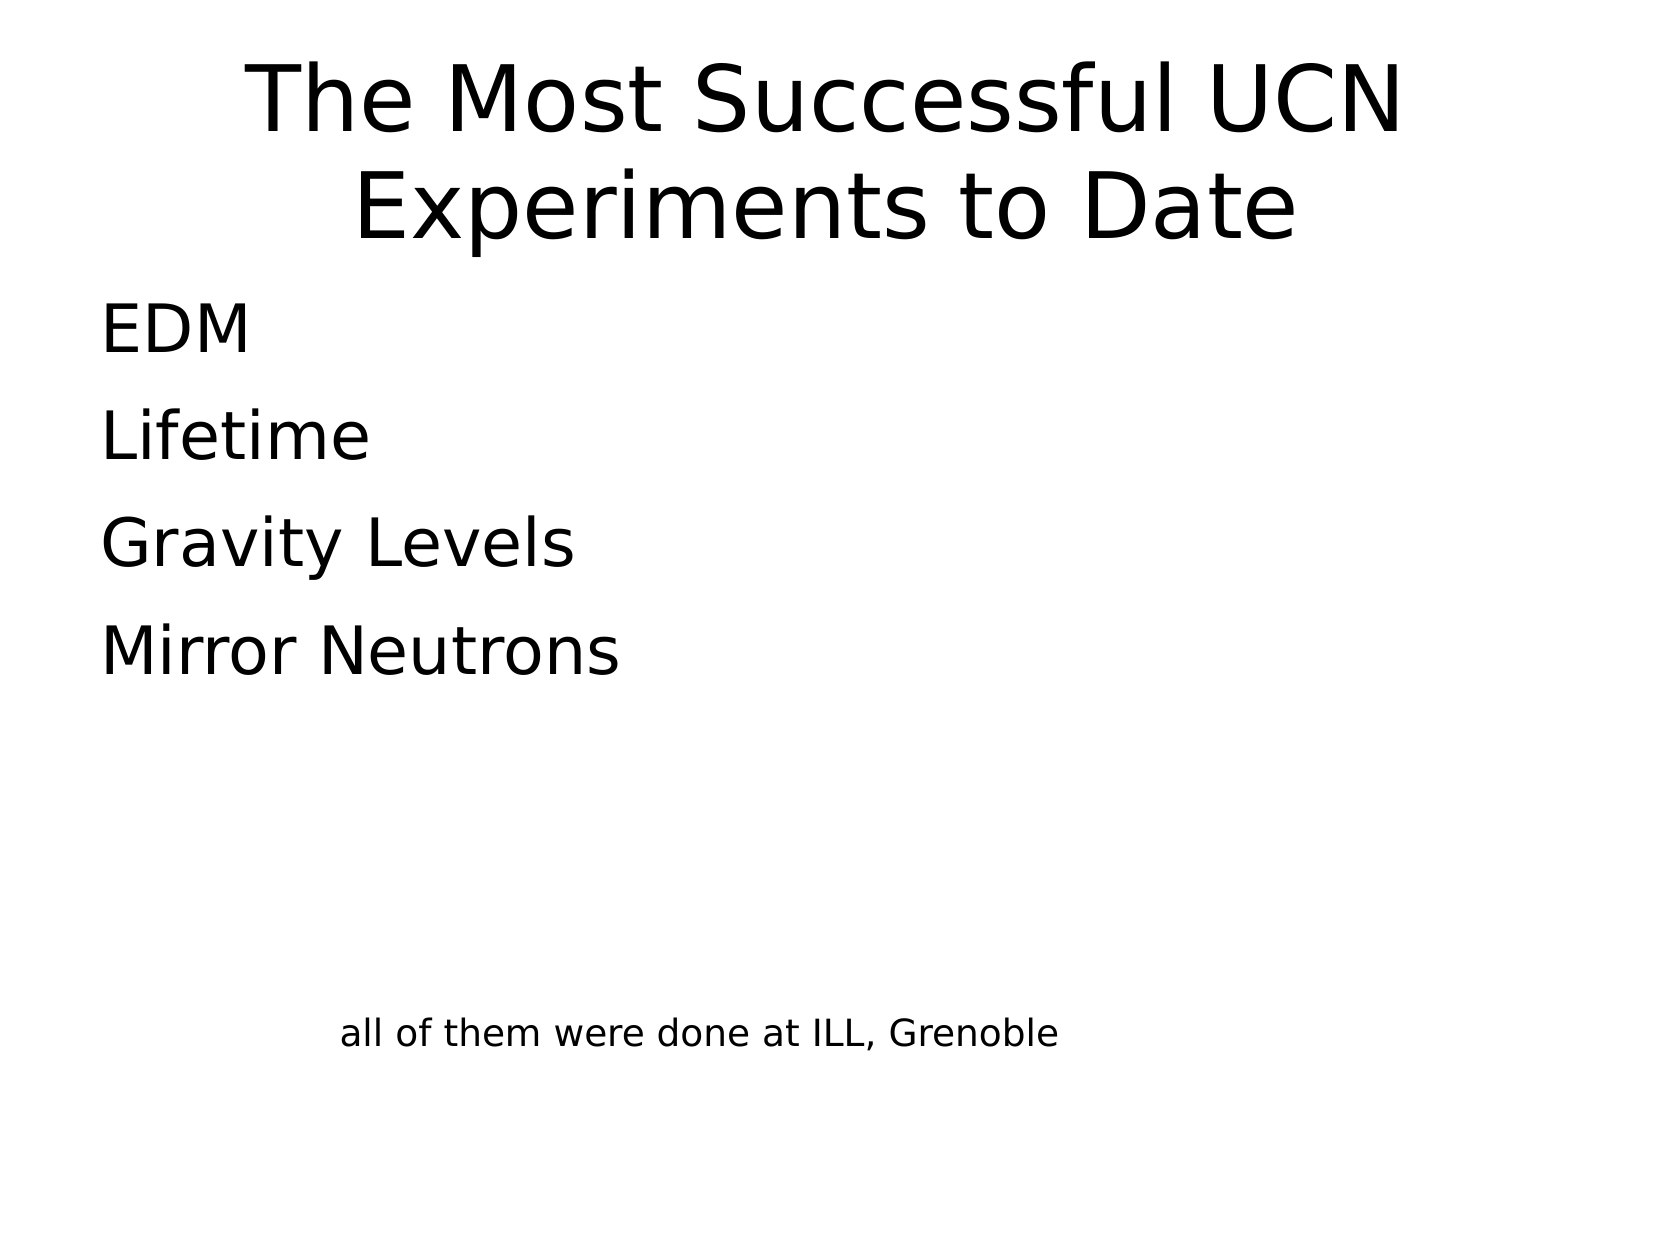

# The Most Successful UCN Experiments to Date
EDM
Lifetime
Gravity Levels
Mirror Neutrons
all of them were done at ILL, Grenoble